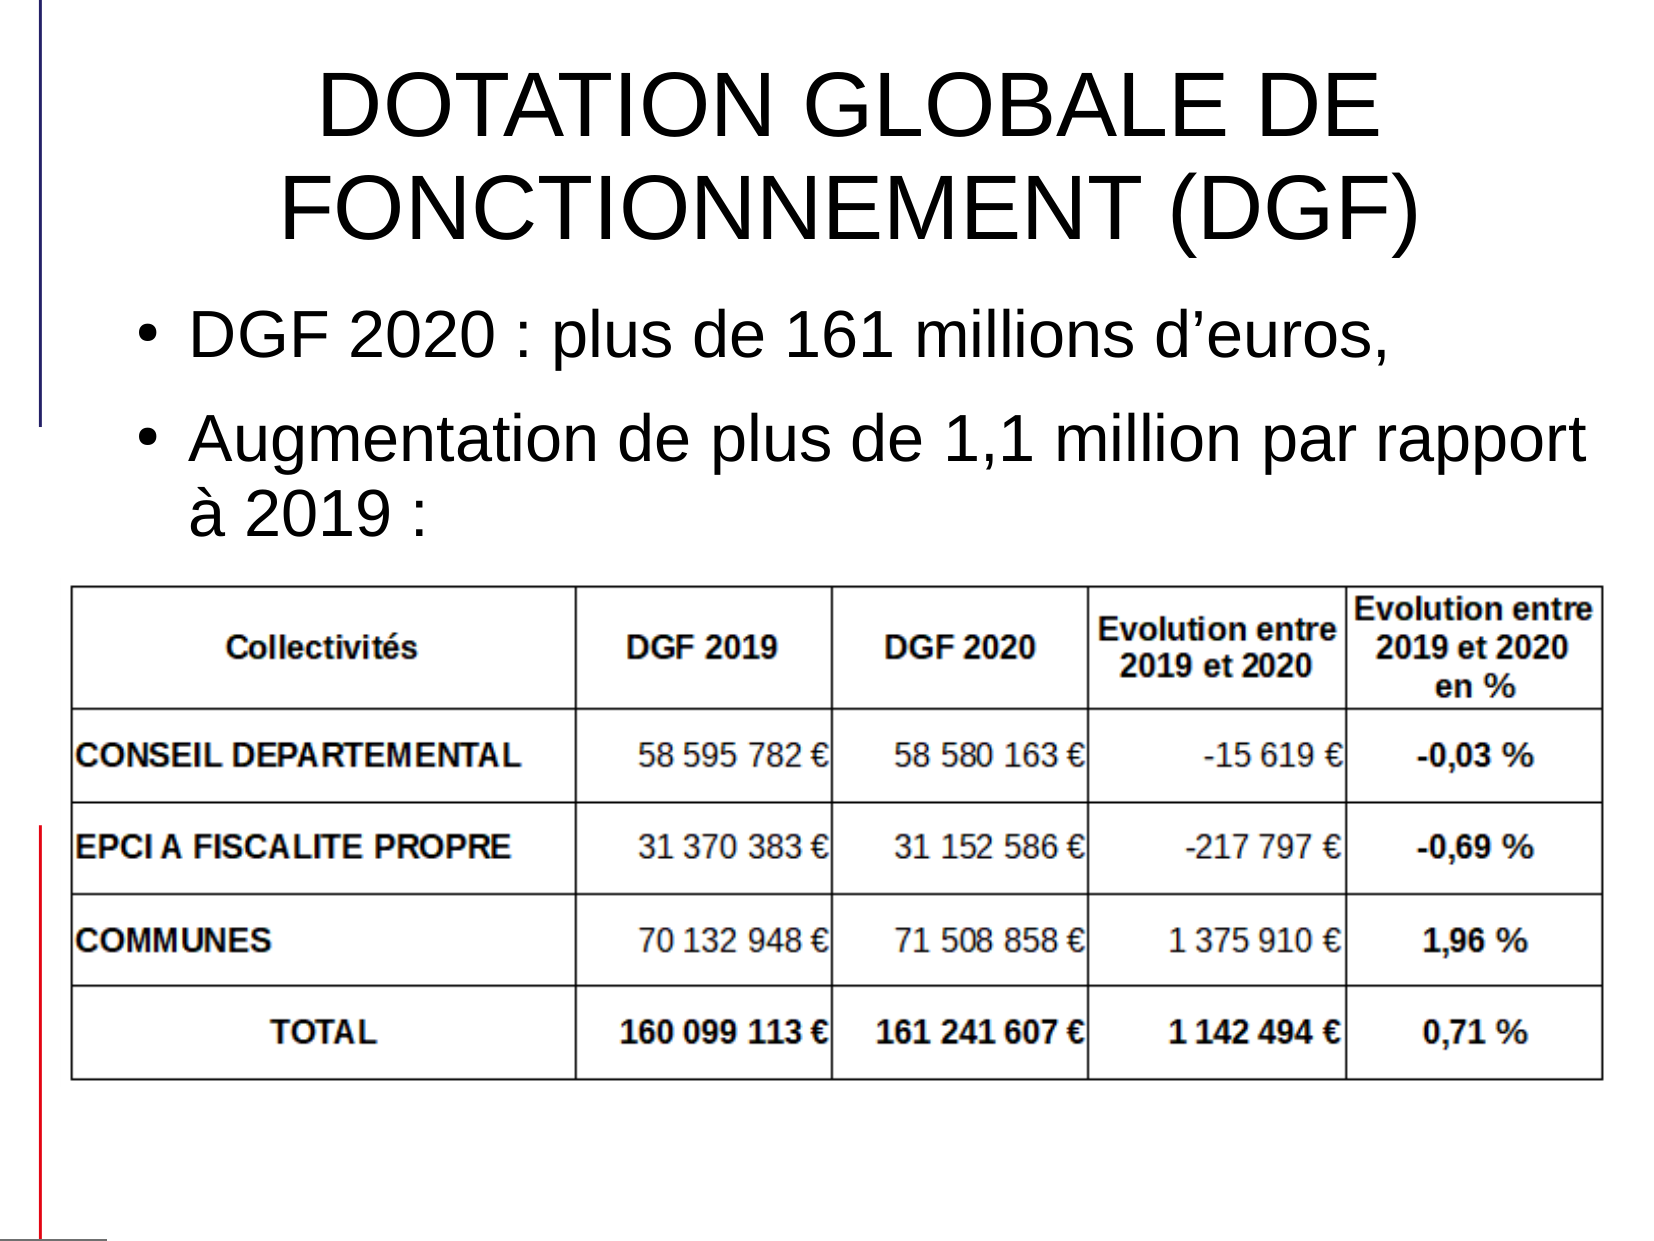

# DOTATION GLOBALE DE FONCTIONNEMENT (DGF)
DGF 2020 : plus de 161 millions d’euros,
Augmentation de plus de 1,1 million par rapport à 2019 :